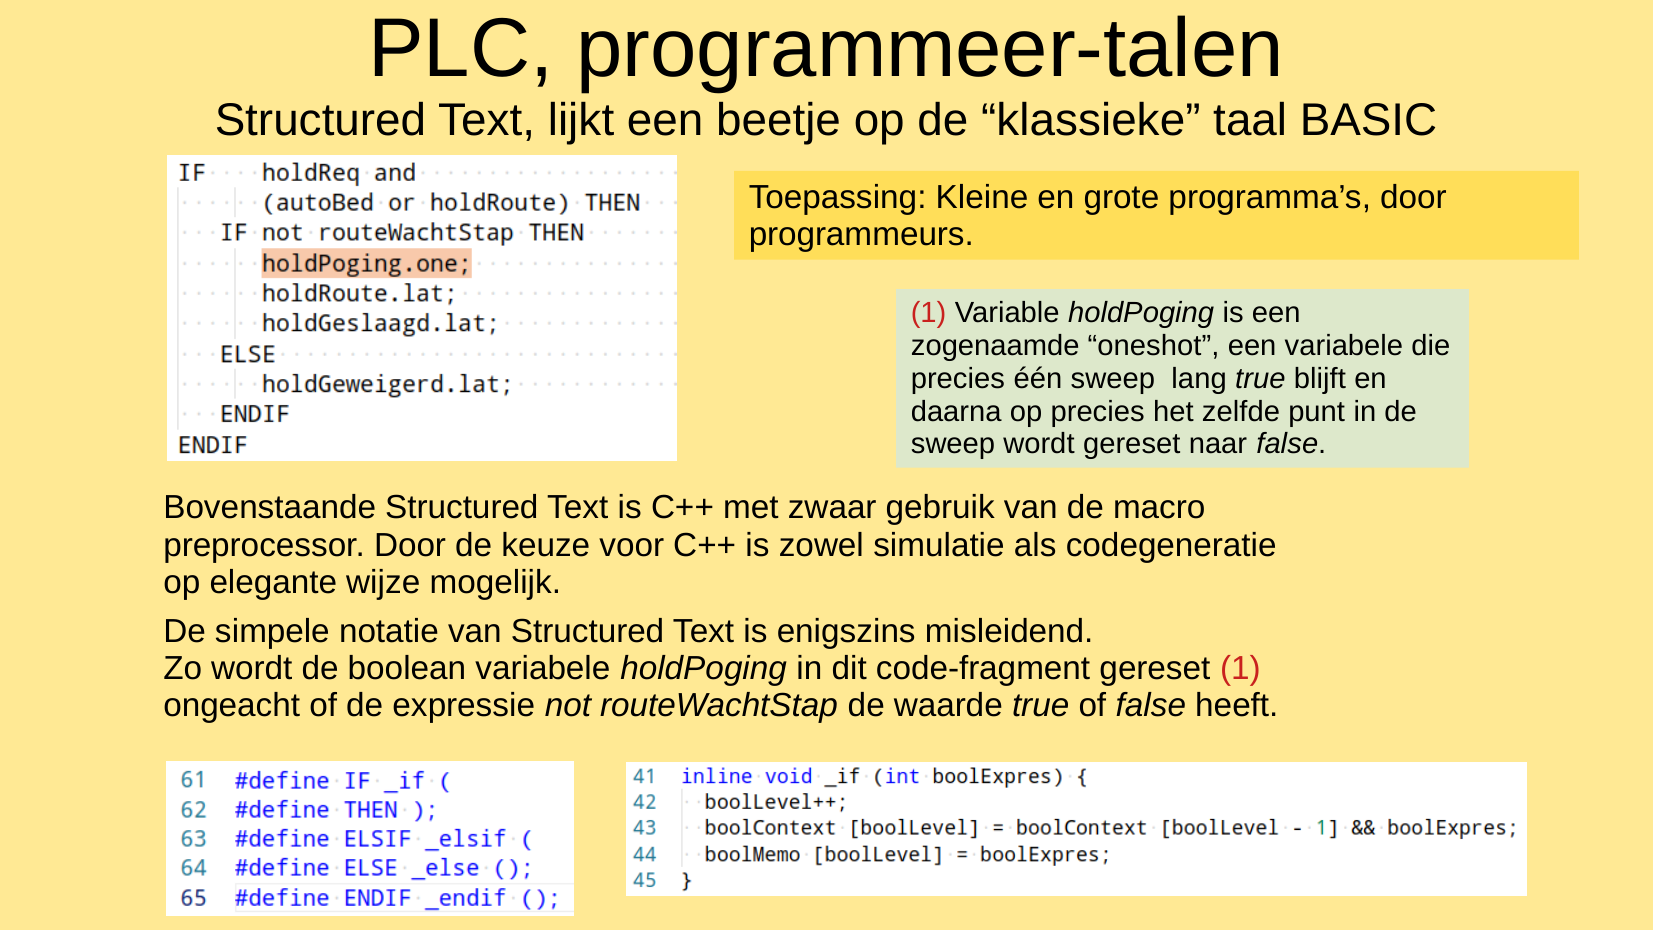

# PLC, programmeer-talen Structured Text, lijkt een beetje op de “klassieke” taal BASIC
Toepassing: Kleine en grote programma’s, door programmeurs.
(1) Variable holdPoging is een zogenaamde “oneshot”, een variabele die precies één sweep lang true blijft en daarna op precies het zelfde punt in de sweep wordt gereset naar false.
Bovenstaande Structured Text is C++ met zwaar gebruik van de macro preprocessor. Door de keuze voor C++ is zowel simulatie als codegeneratie op elegante wijze mogelijk.
De simpele notatie van Structured Text is enigszins misleidend.
Zo wordt de boolean variabele holdPoging in dit code-fragment gereset (1) ongeacht of de expressie not routeWachtStap de waarde true of false heeft.